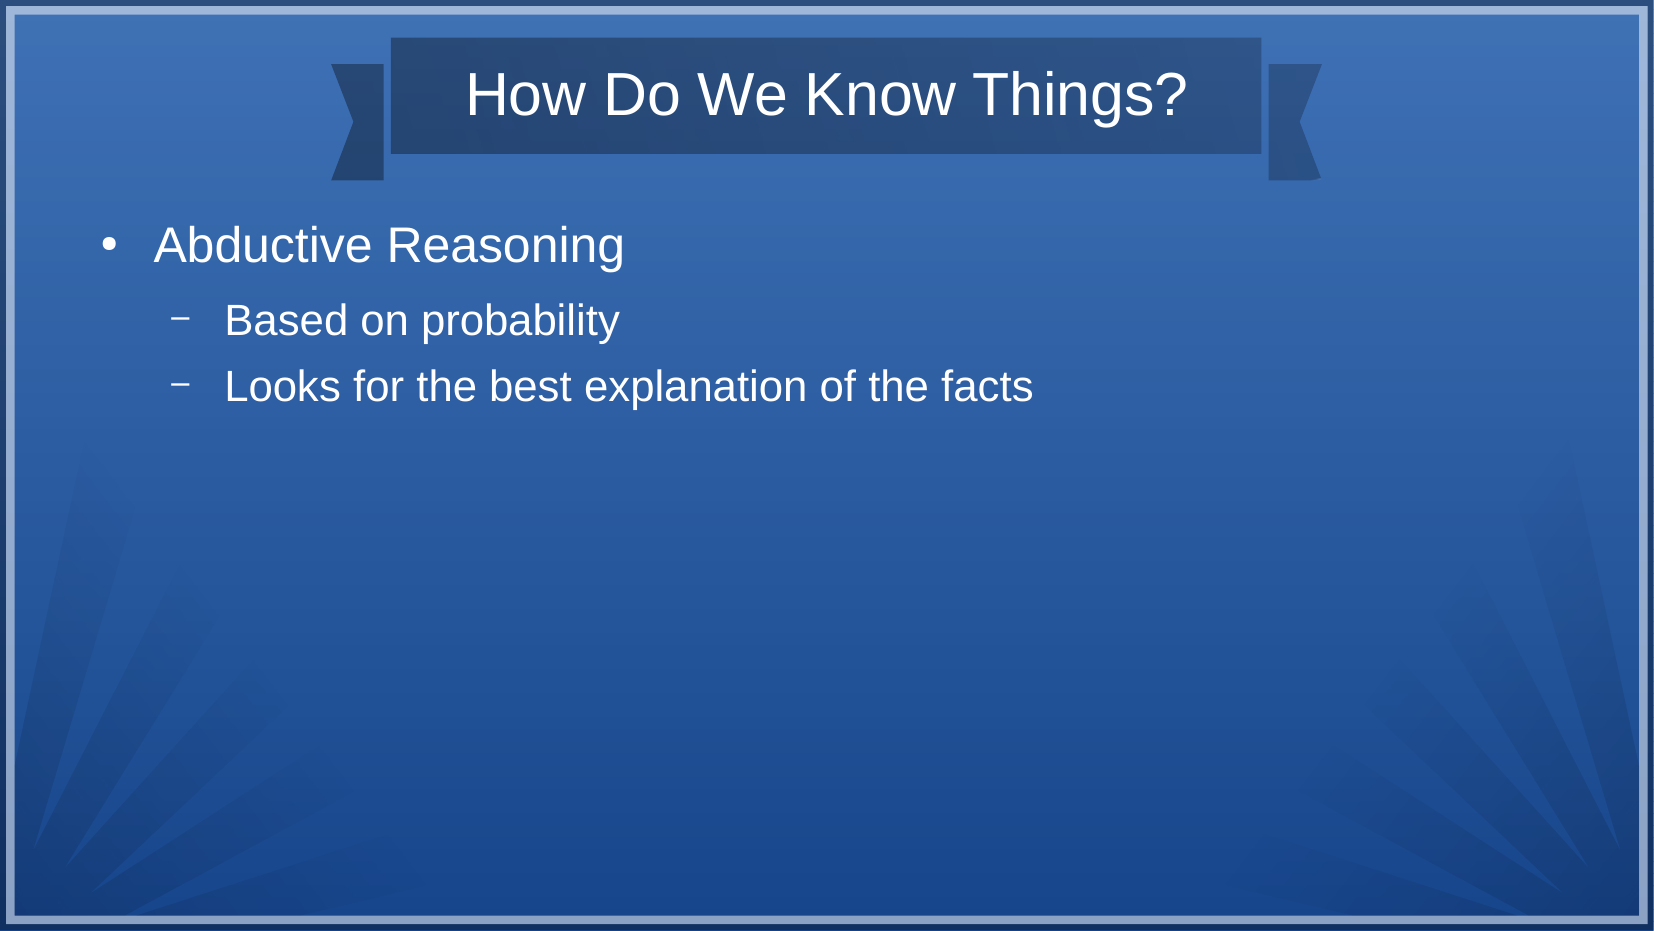

# How Do We Know Things?
Abductive Reasoning
Based on probability
Looks for the best explanation of the facts